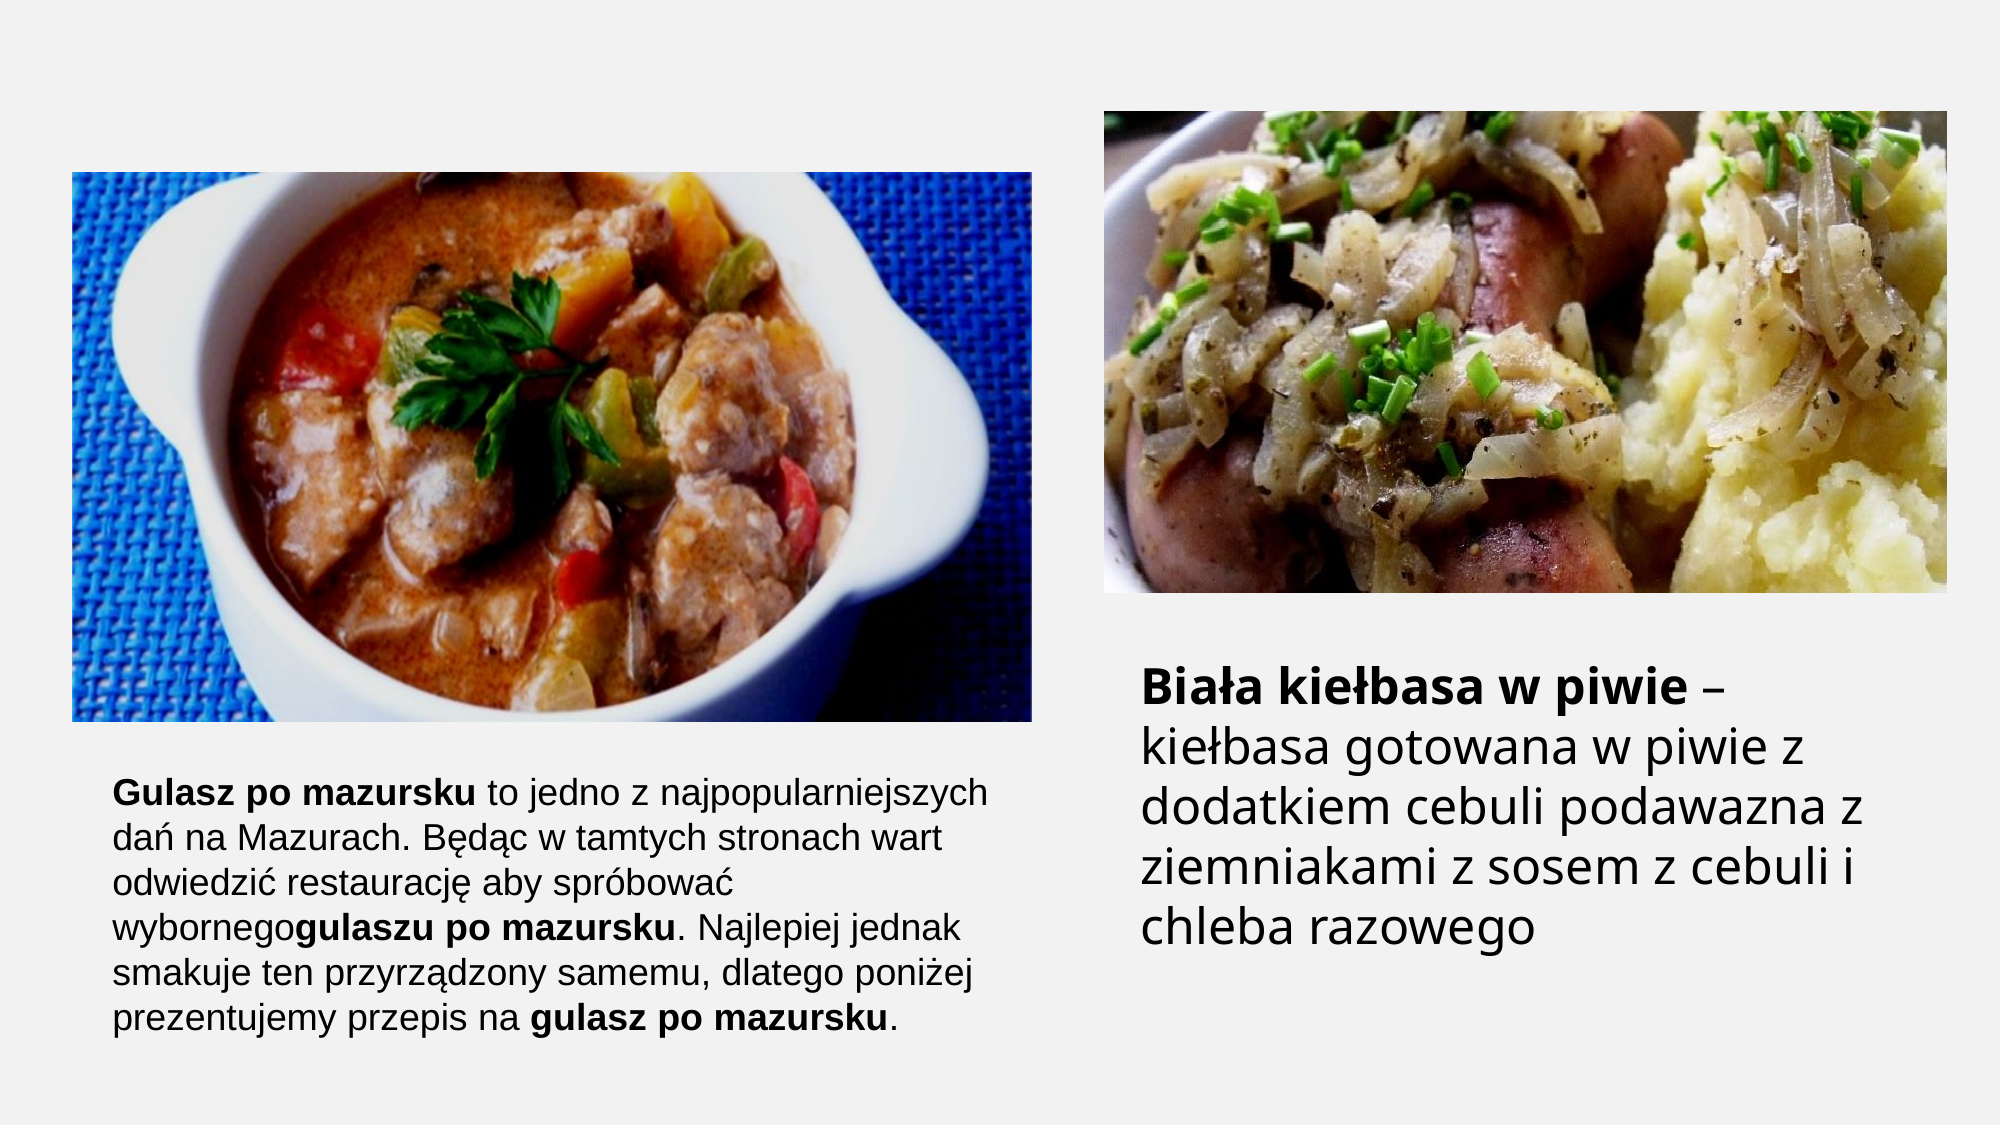

Biała kiełbasa w piwie – kiełbasa gotowana w piwie z dodatkiem cebuli podawazna z ziemniakami z sosem z cebuli i chleba razowego
Gulasz po mazursku to jedno z najpopularniejszych dań na Mazurach. Będąc w tamtych stronach wart odwiedzić restaurację aby spróbować wybornegogulaszu po mazursku. Najlepiej jednak smakuje ten przyrządzony samemu, dlatego poniżej prezentujemy przepis na gulasz po mazursku.